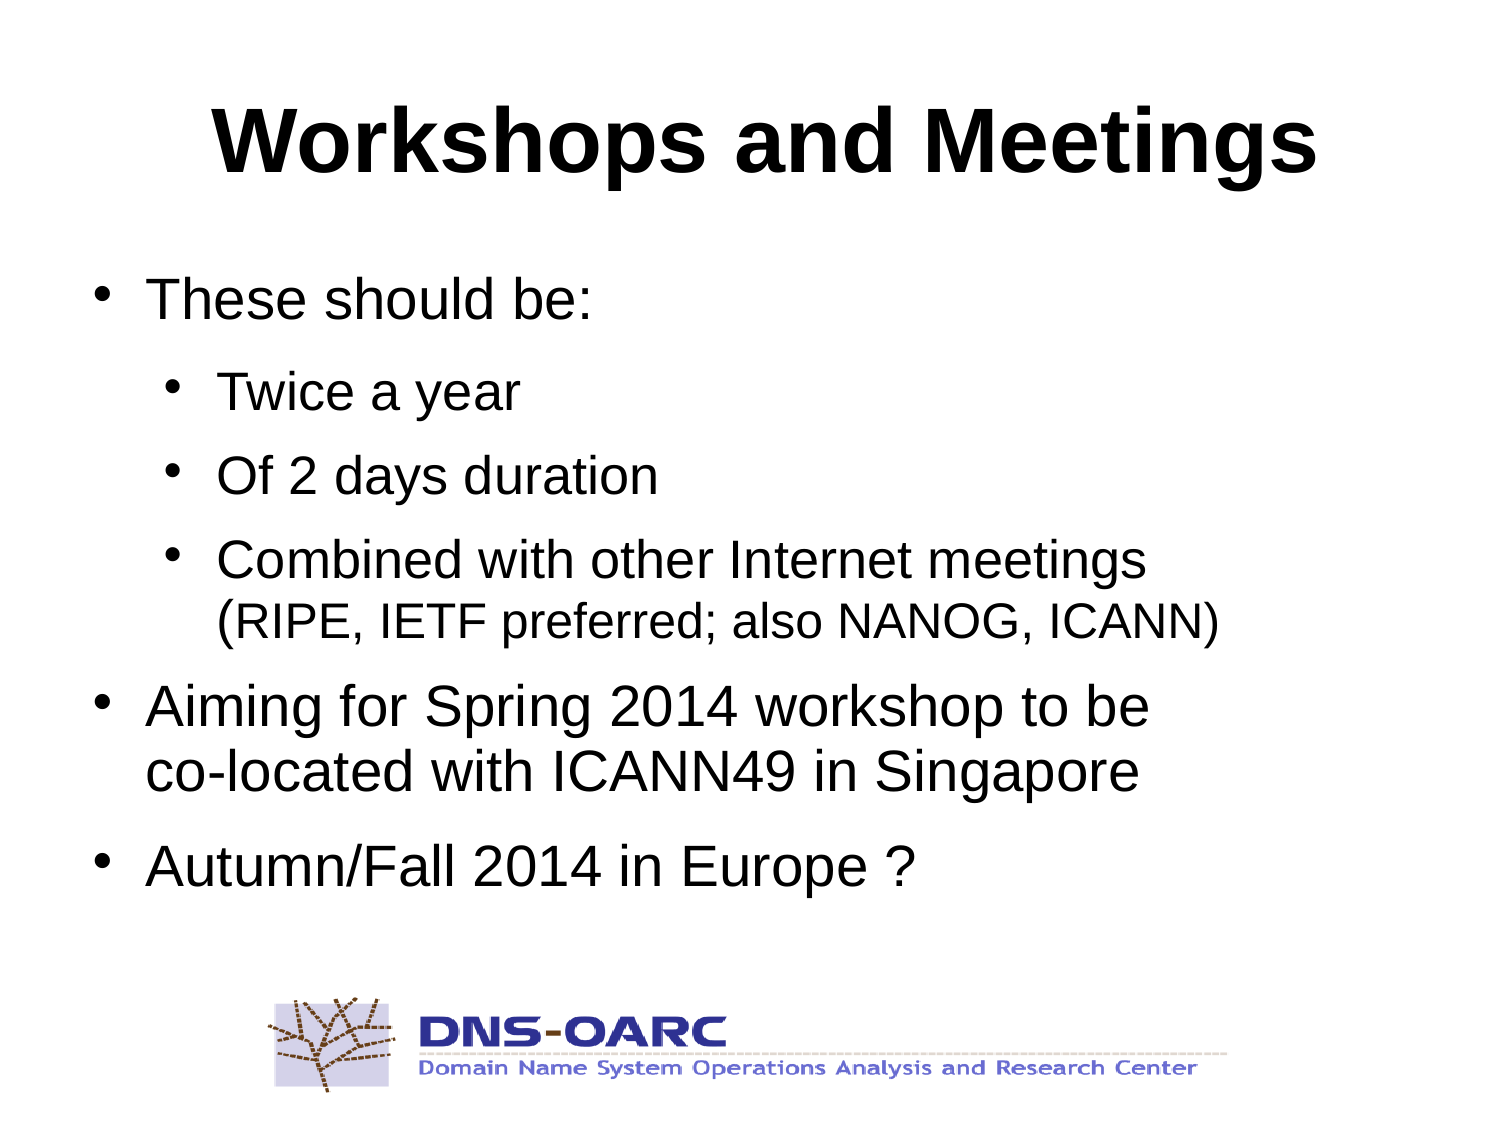

# Workshops and Meetings
These should be:
Twice a year
Of 2 days duration
Combined with other Internet meetings
(RIPE, IETF preferred; also NANOG, ICANN)
Aiming for Spring 2014 workshop to be
co-located with ICANN49 in Singapore
Autumn/Fall 2014 in Europe ?